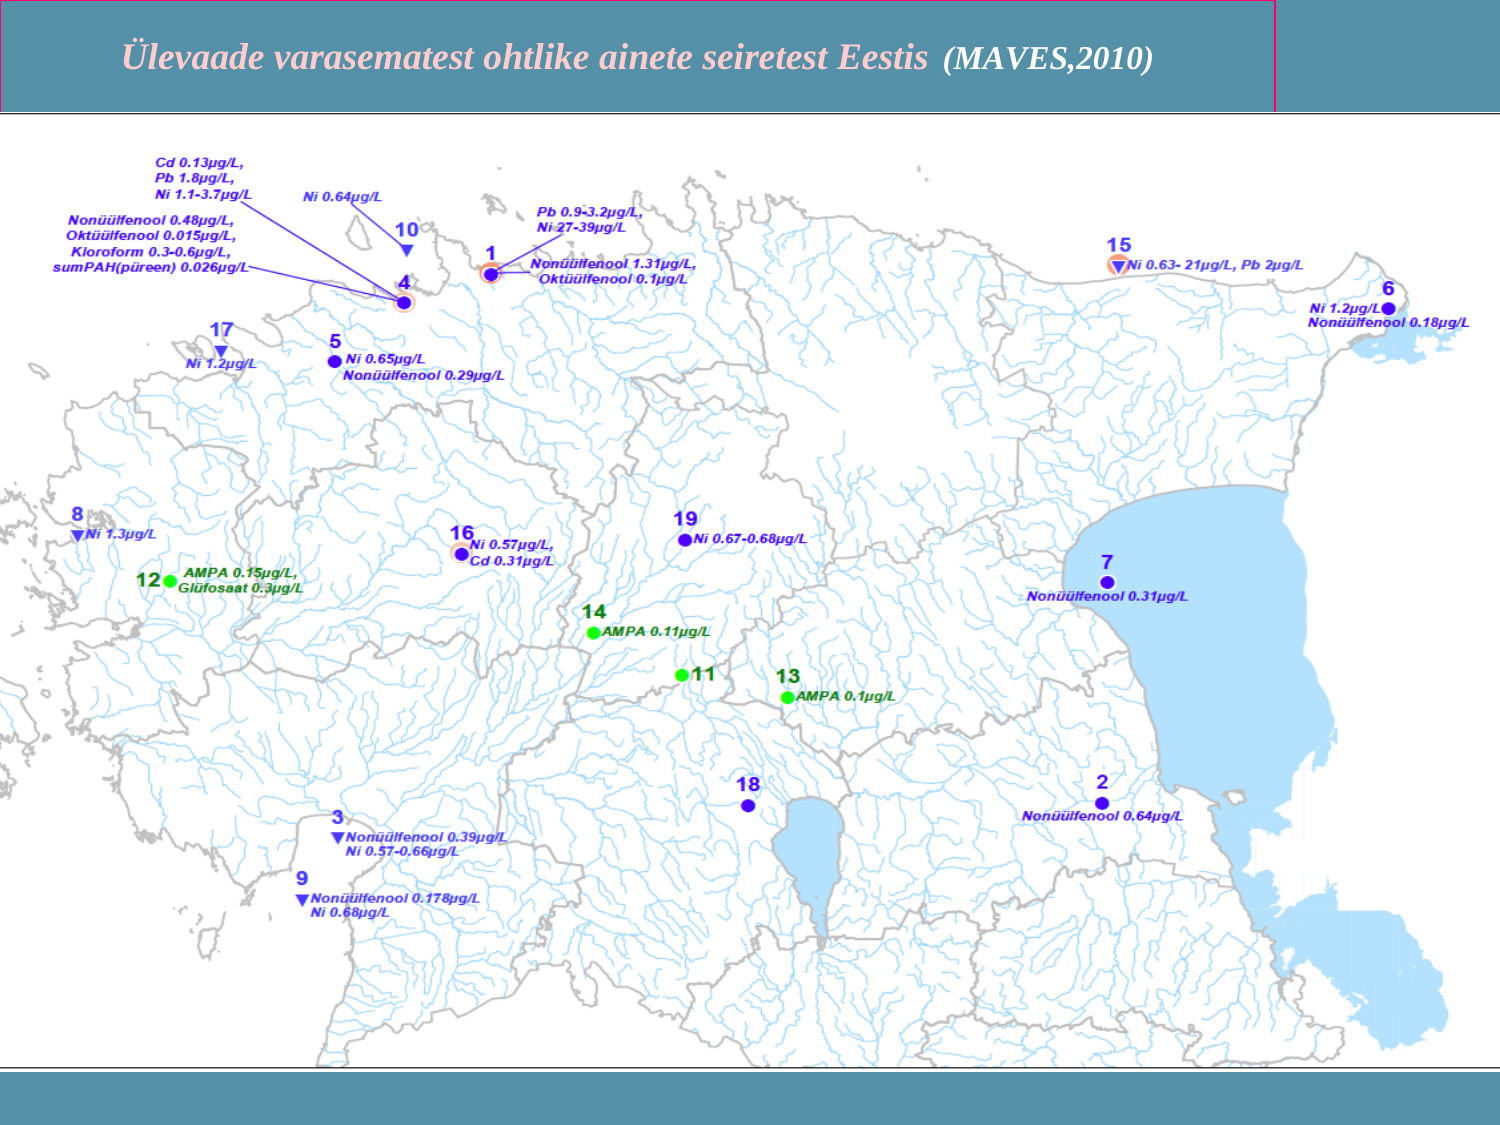

Ülevaade varasematest ohtlike ainete seiretest Eestis (MAVES,2010)